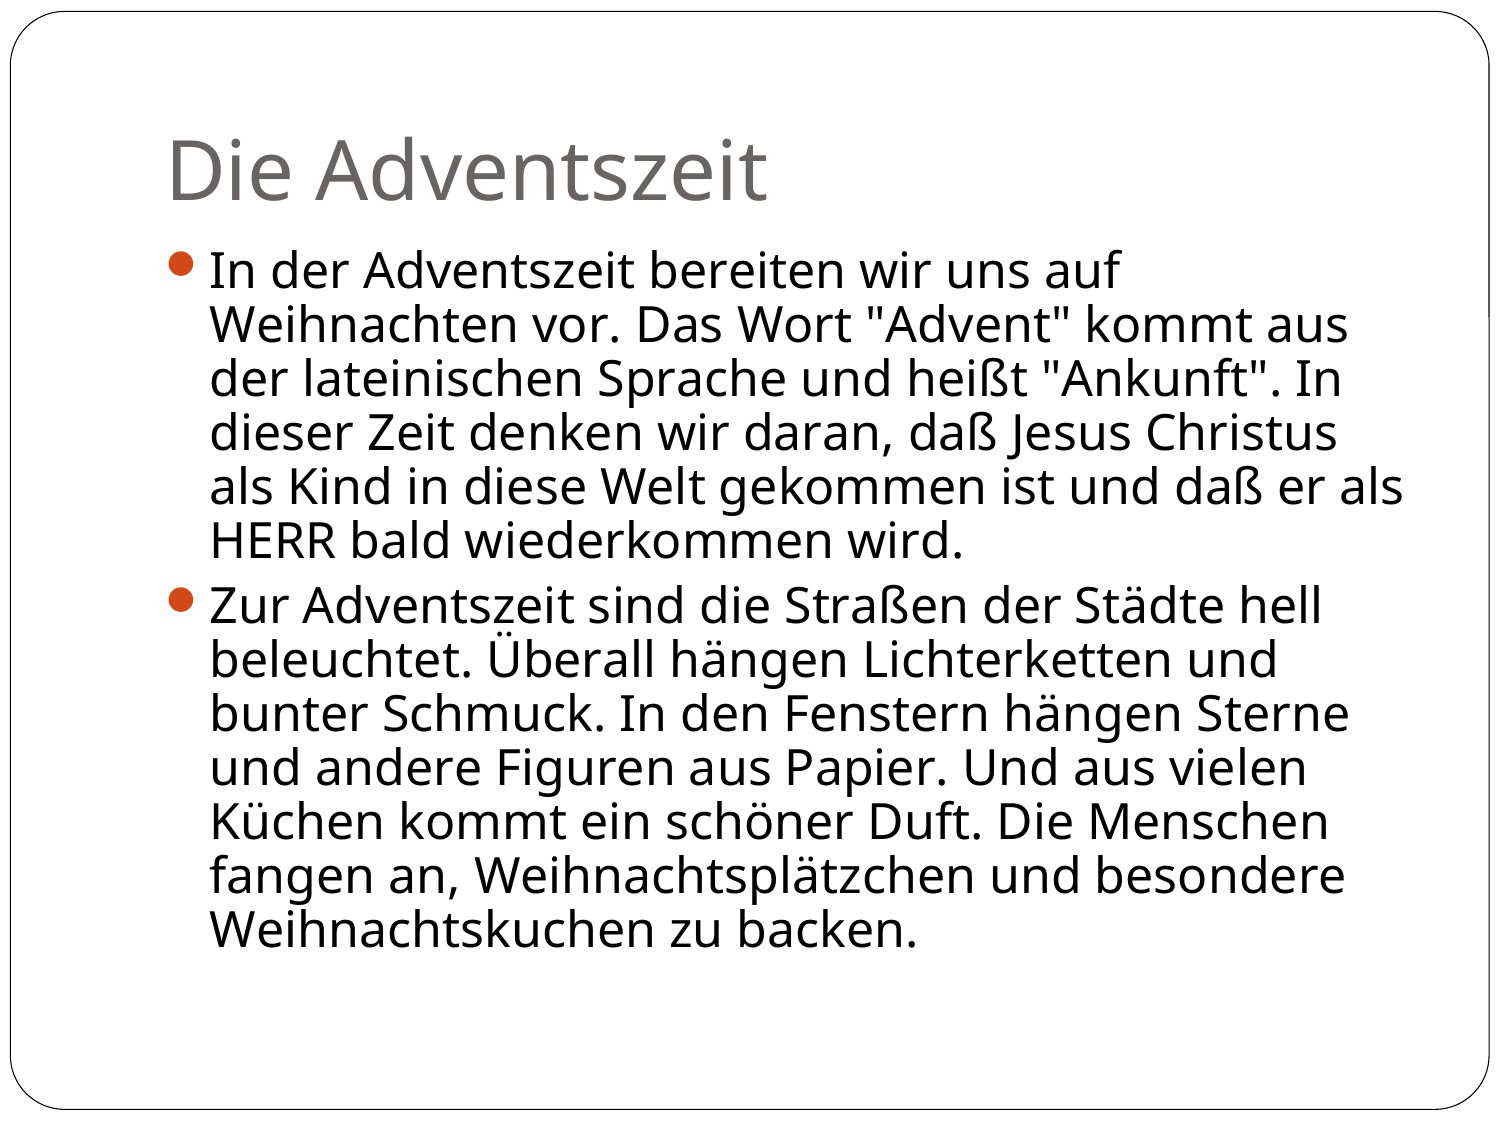

# Die Adventszeit
In der Adventszeit bereiten wir uns auf Weihnachten vor. Das Wort "Advent" kommt aus der lateinischen Sprache und heißt "Ankunft". In dieser Zeit denken wir daran, daß Jesus Christus als Kind in diese Welt gekommen ist und daß er als HERR bald wiederkommen wird.
Zur Adventszeit sind die Straßen der Städte hell beleuchtet. Überall hängen Lichterketten und bunter Schmuck. In den Fenstern hängen Sterne und andere Figuren aus Papier. Und aus vielen Küchen kommt ein schöner Duft. Die Menschen fangen an, Weihnachtsplätzchen und besondere Weihnachtskuchen zu backen.